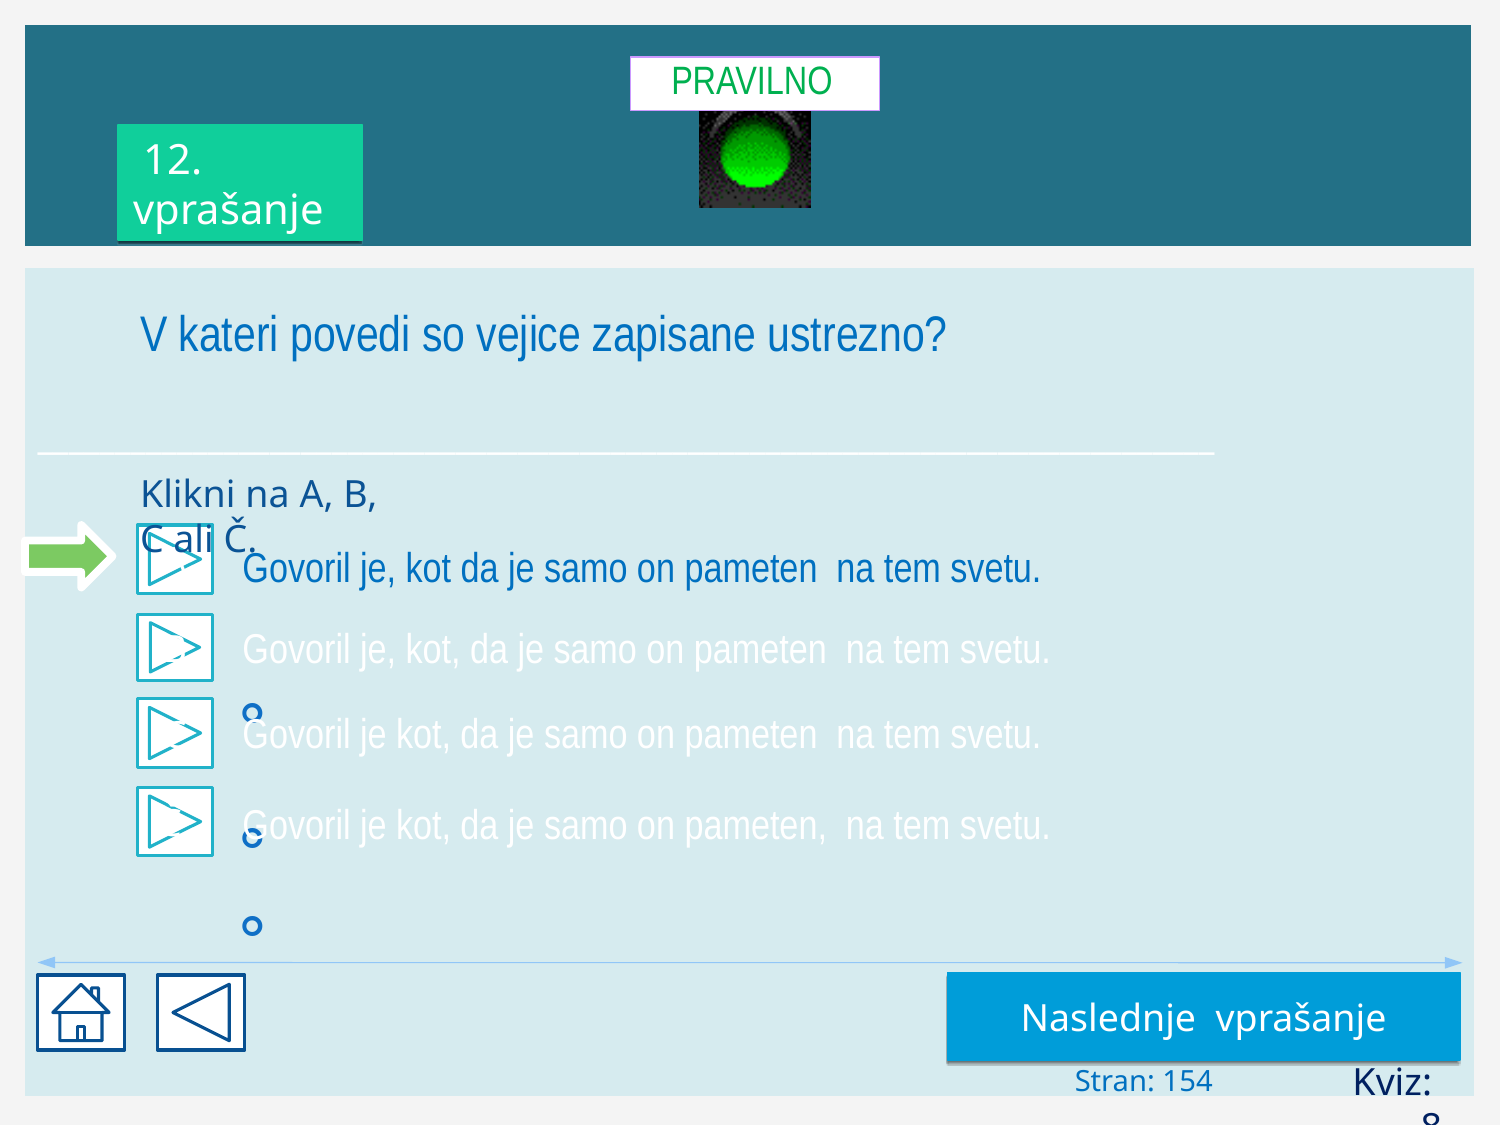

PRAVILNO
 12. vprašanje
V kateri povedi so vejice zapisane ustrezno?
____________________________________________________________________________
Klikni na A, B, C ali Č.
A
Govoril je, kot da je samo on pameten na tem svetu.
B
Govoril je, kot, da je samo on pameten na tem svetu.
C
Govoril je kot, da je samo on pameten na tem svetu.
Č.
Govoril je kot, da je samo on pameten, na tem svetu.
Naslednje vprašanje
Kviz: 8
Stran: 154